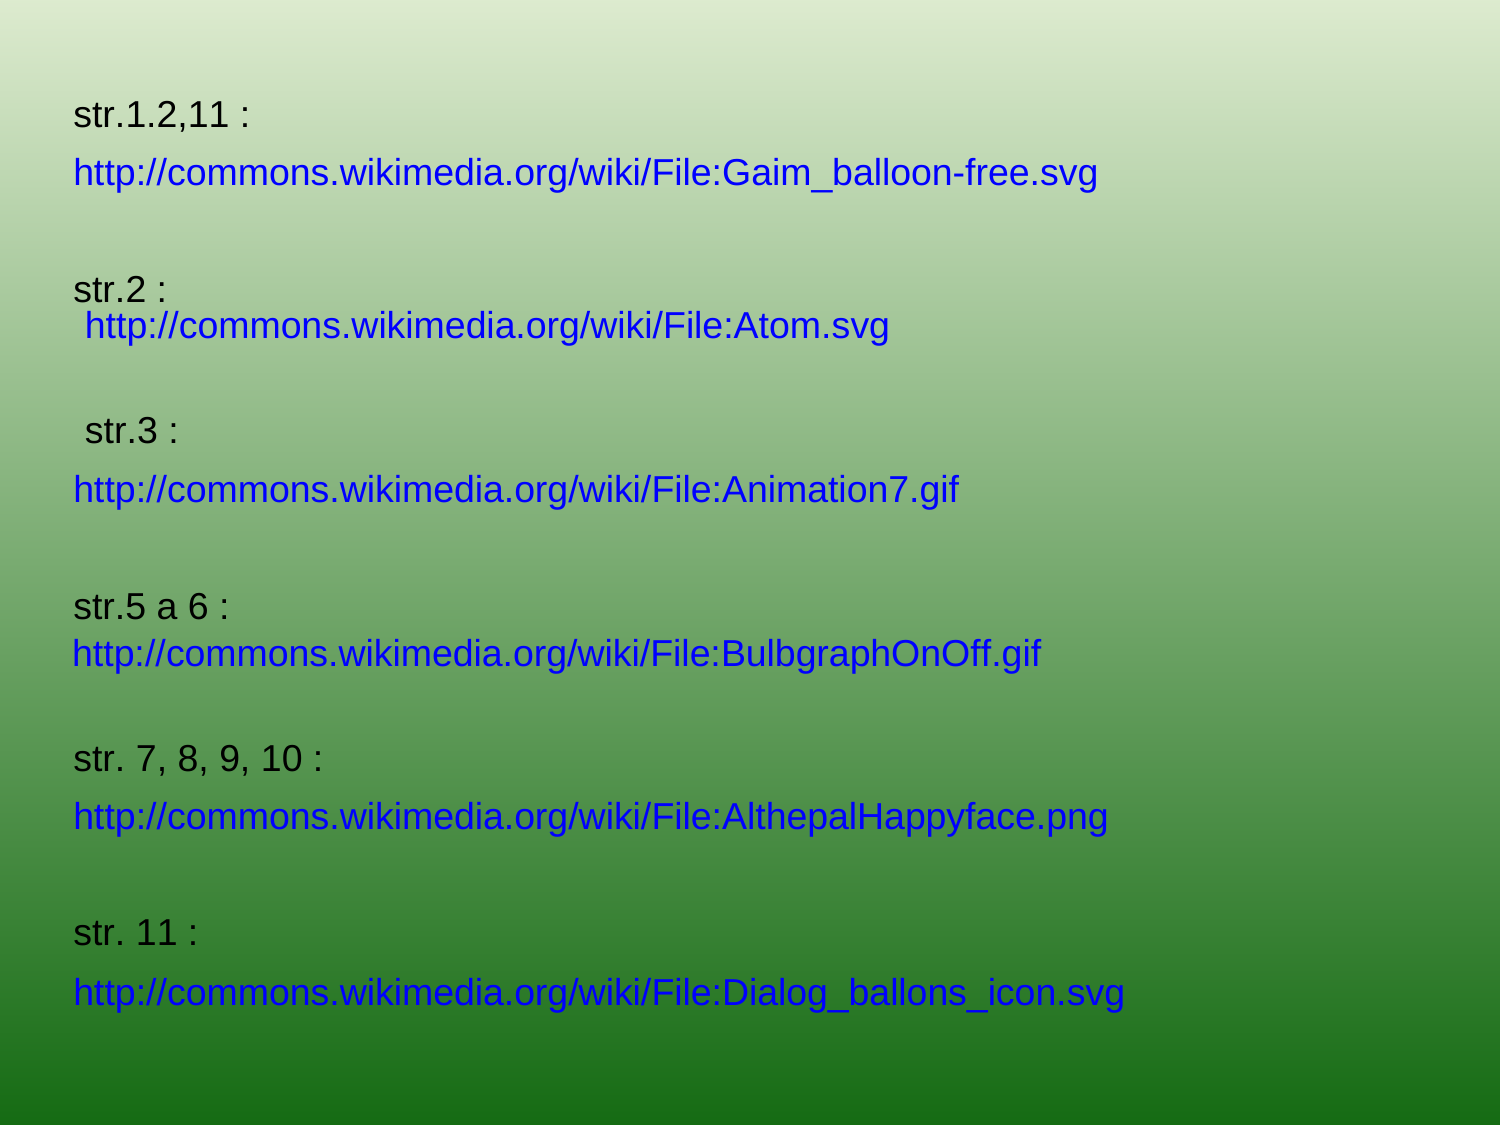

str.1.2,11 :
http://commons.wikimedia.org/wiki/File:Gaim_balloon-free.svg
str.2 :
http://commons.wikimedia.org/wiki/File:Atom.svg
str.3 :
http://commons.wikimedia.org/wiki/File:Animation7.gif
str.5 a 6 :
 http://commons.wikimedia.org/wiki/File:BulbgraphOnOff.gif
str. 7, 8, 9, 10 :
http://commons.wikimedia.org/wiki/File:AlthepalHappyface.png
str. 11 :
http://commons.wikimedia.org/wiki/File:Dialog_ballons_icon.svg